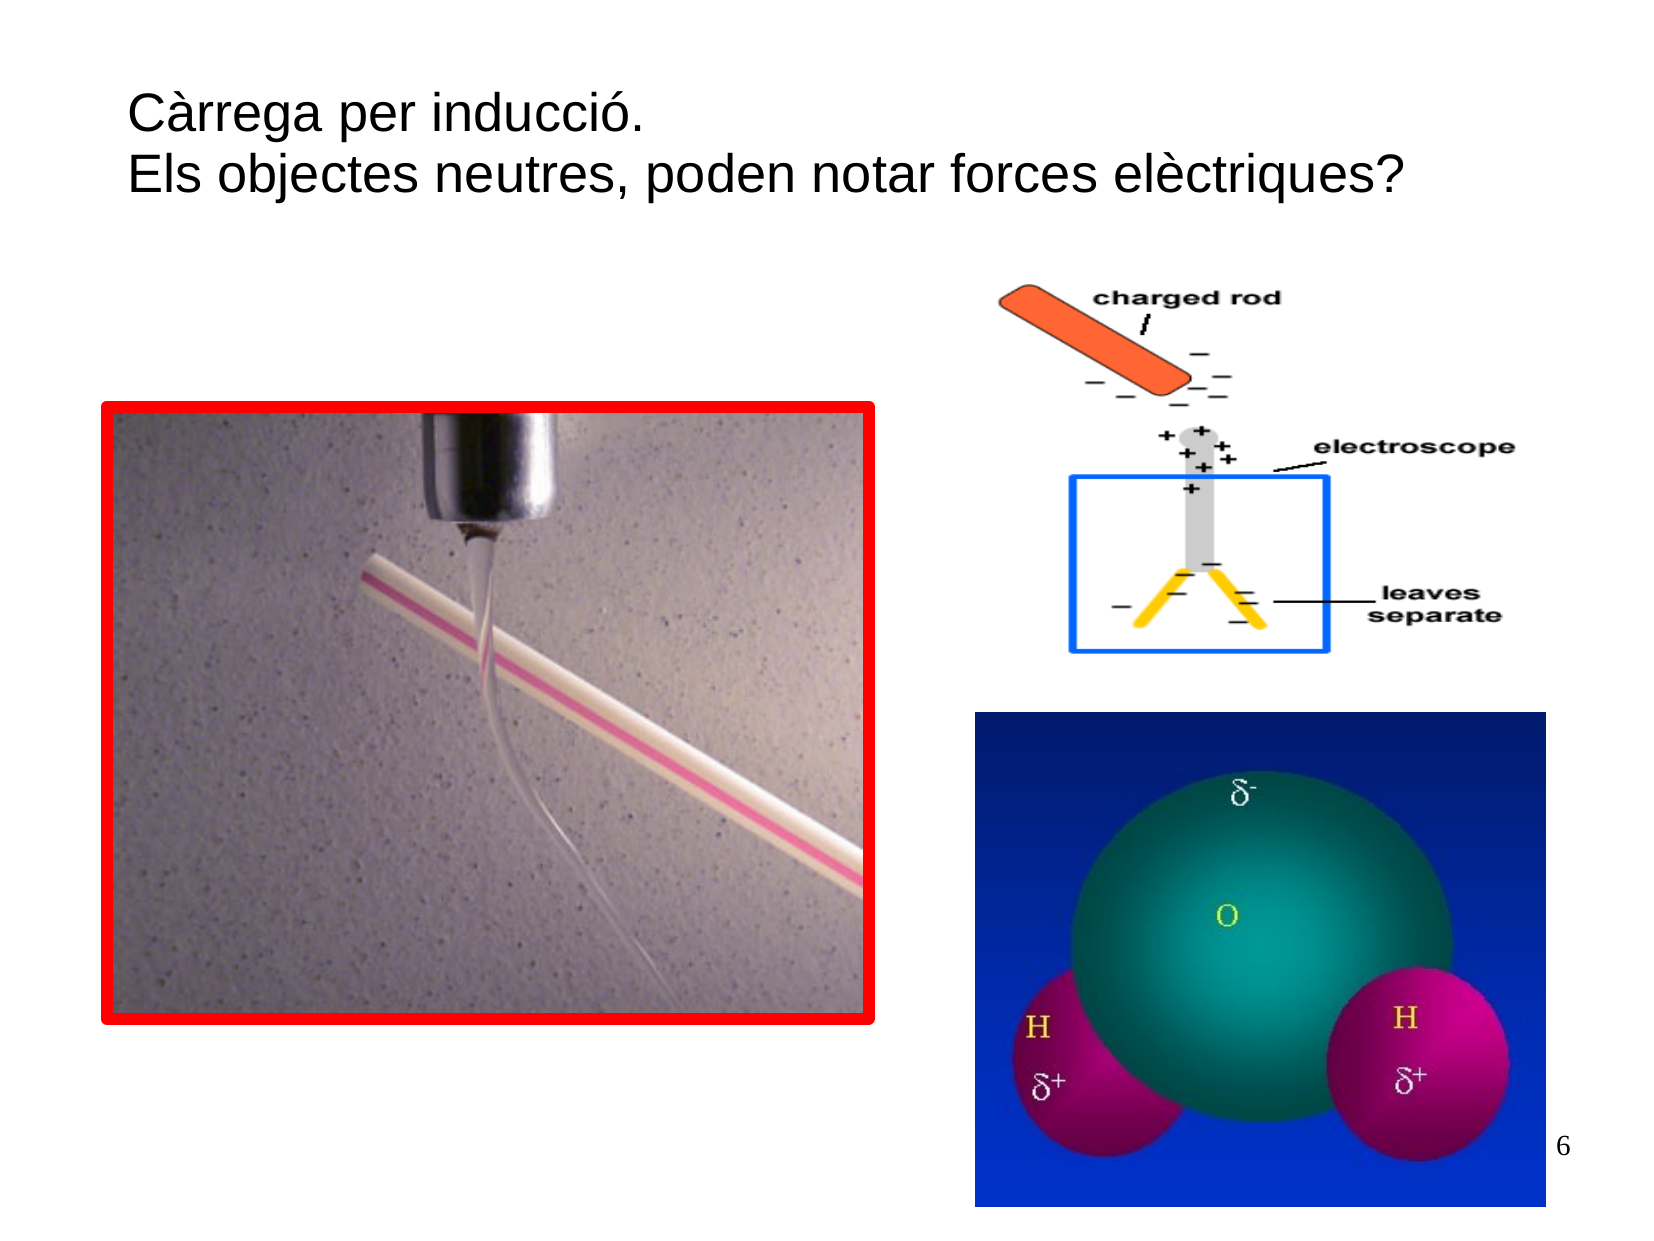

Càrrega per inducció.
Els objectes neutres, poden notar forces elèctriques?
6